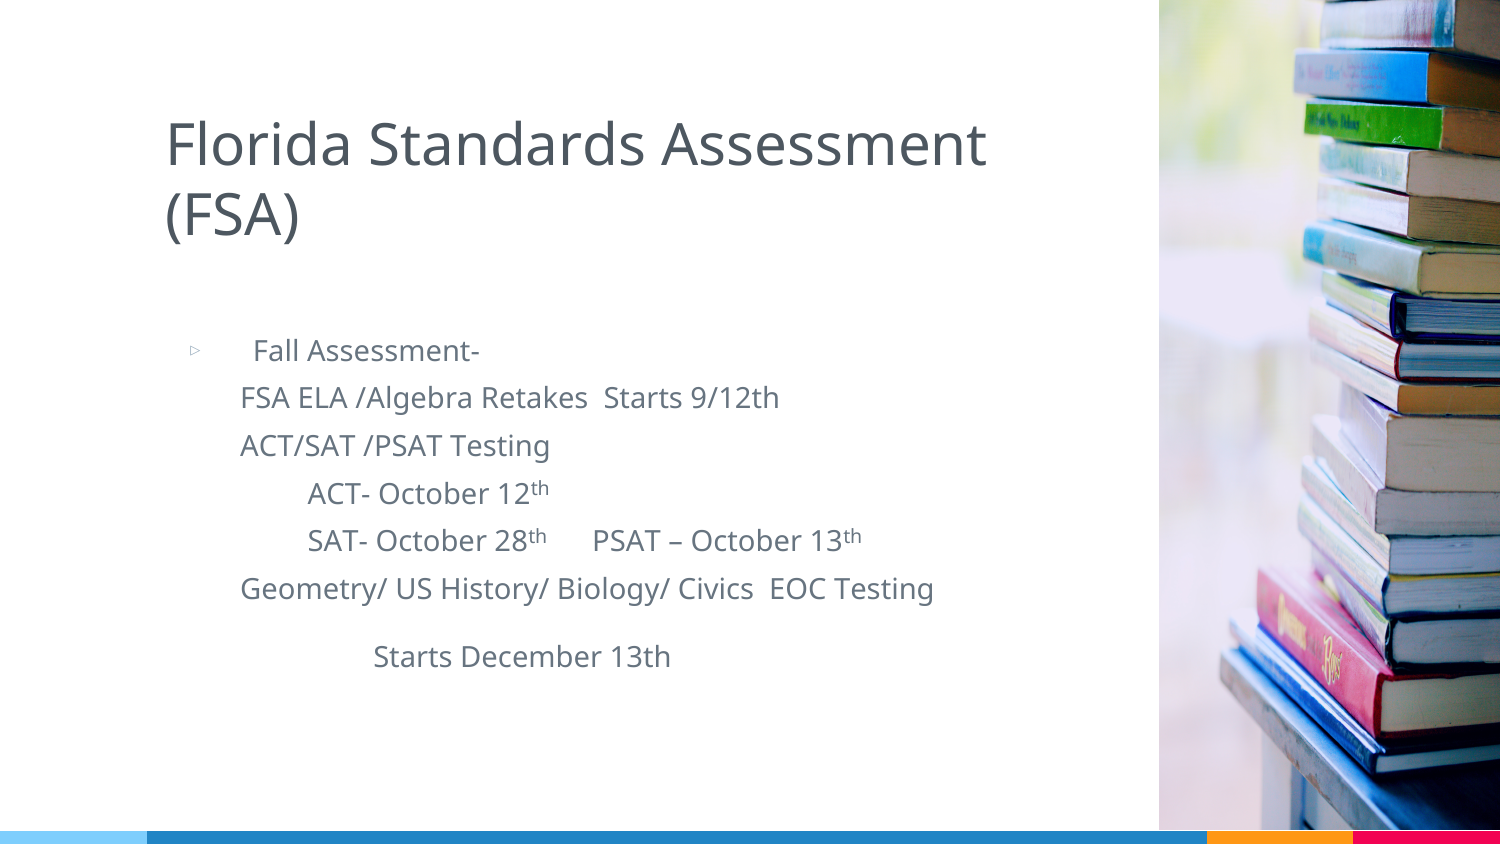

# Florida Standards Assessment (FSA)
Fall Assessment-
	FSA ELA /Algebra Retakes Starts 9/12th
	ACT/SAT /PSAT Testing
 ACT- October 12th
 SAT- October 28th PSAT – October 13th
	Geometry/ US History/ Biology/ Civics EOC Testing
 Starts December 13th
26